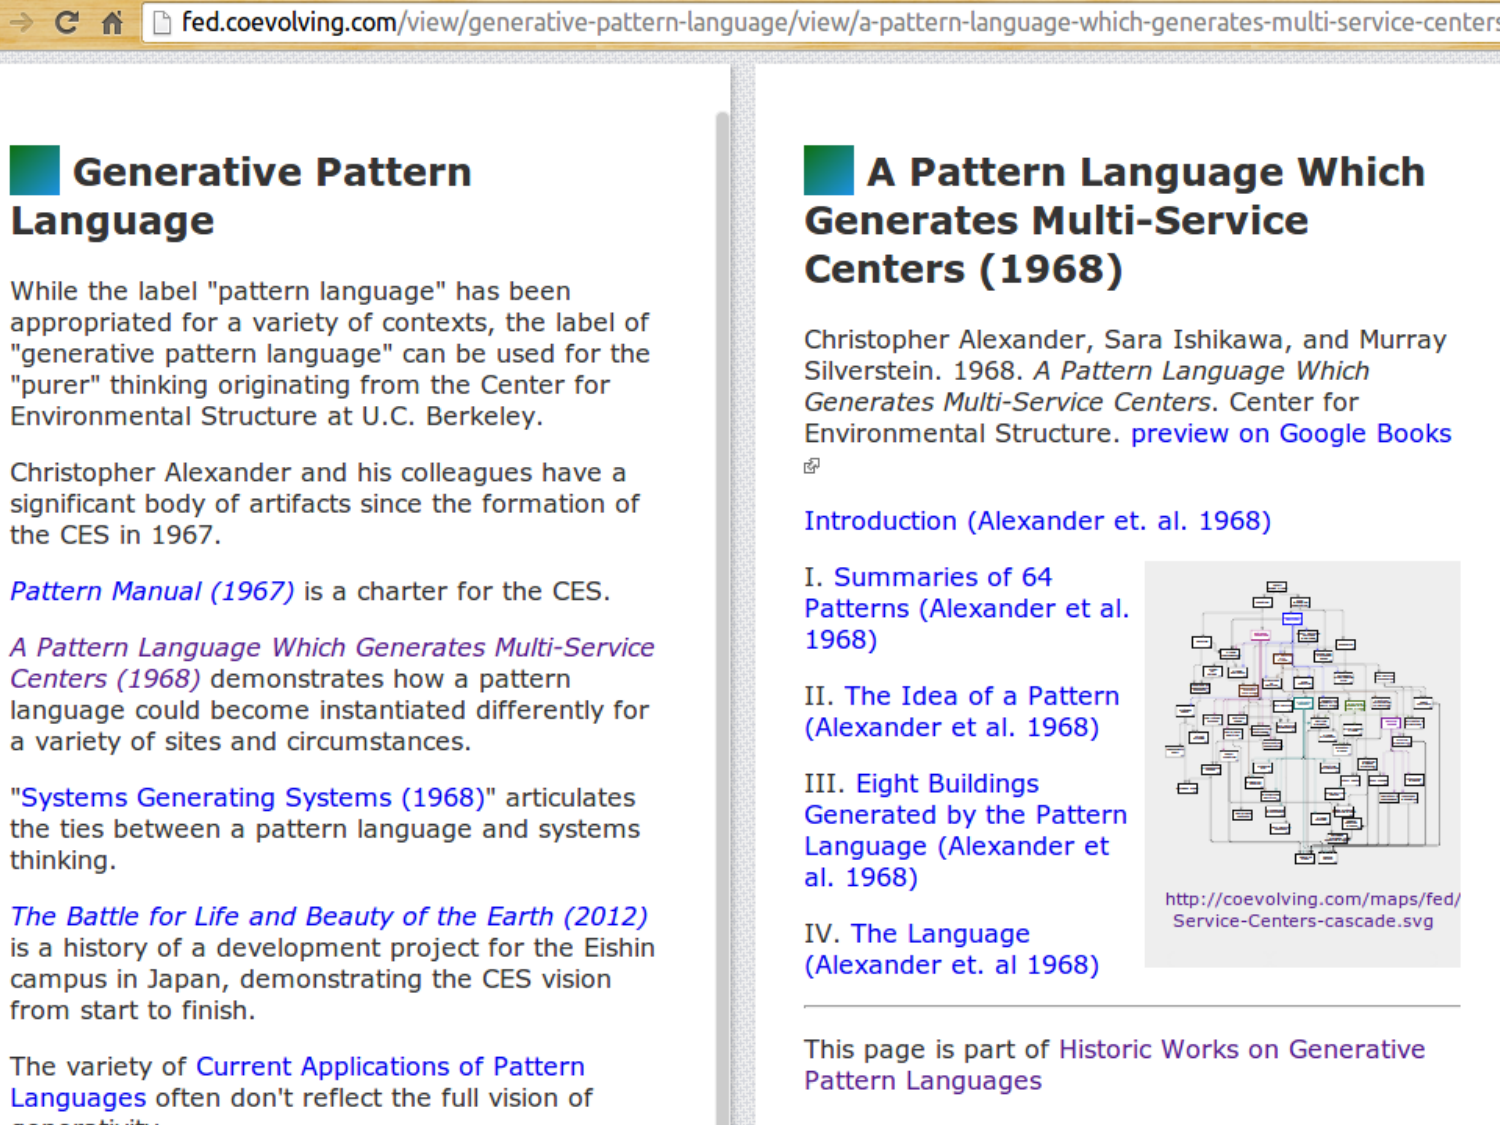

# A Pattern Language Which Generates Multi-Service Centers (1968)
An Invitation to Service Systems Thinking
October 2014
35